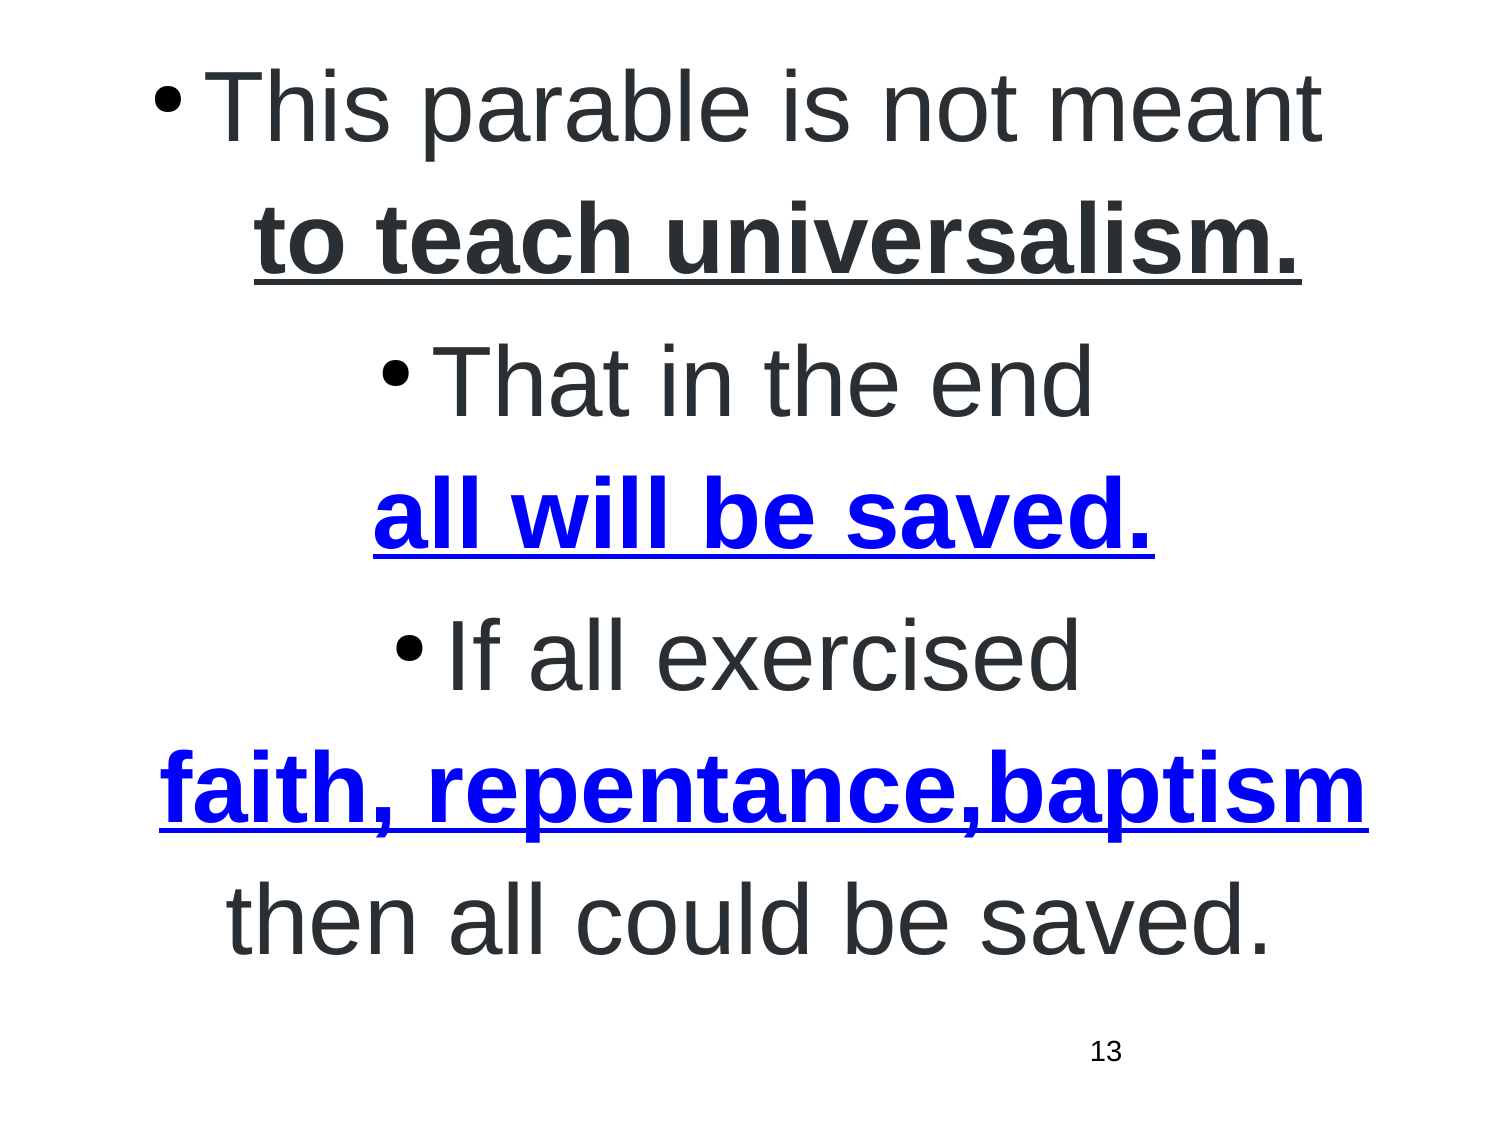

# This parable is not meant to teach universalism.
That in the end
all will be saved.
If all exercised
faith, repentance,baptism
then all could be saved.
13